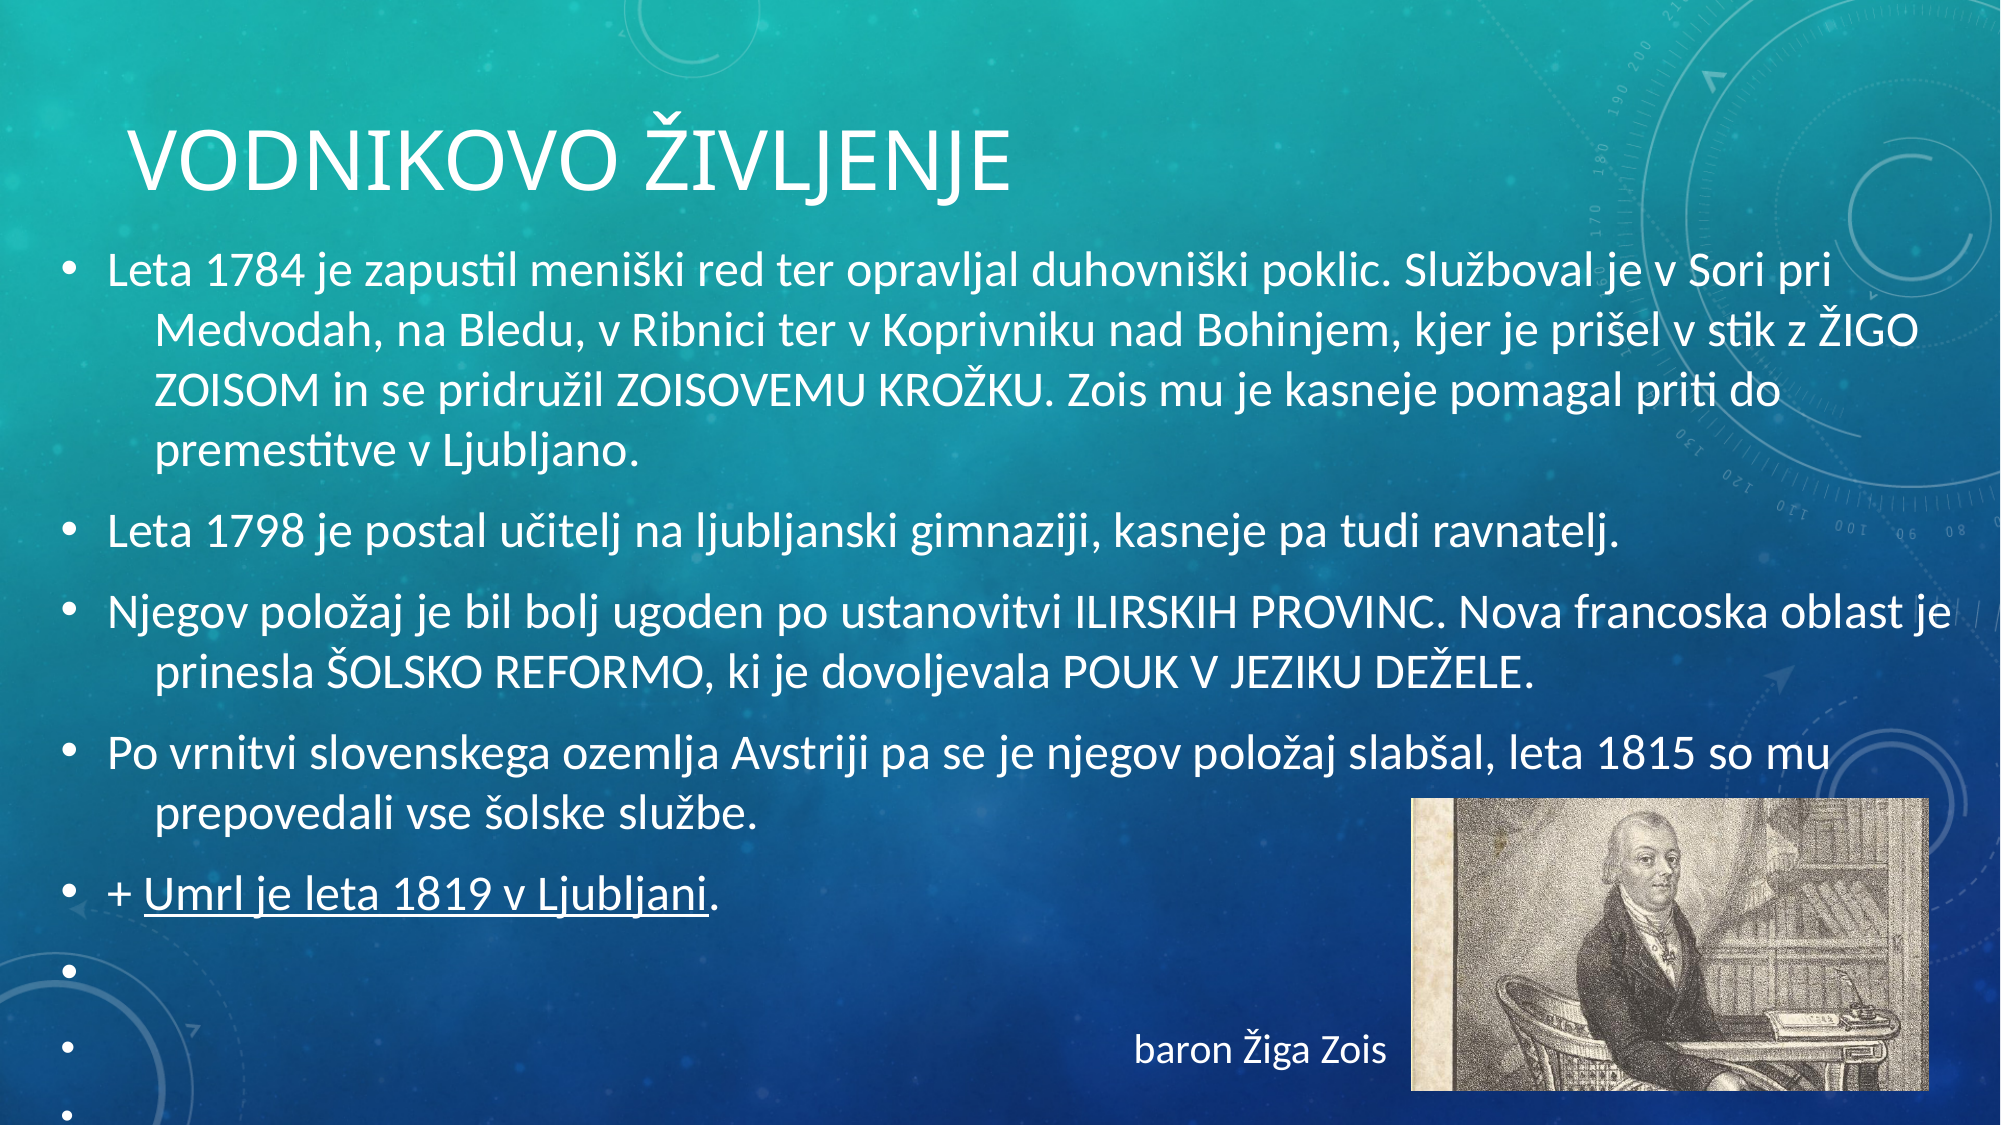

# VODNIKOVO ŽIVLJENJE
Leta 1784 je zapustil meniški red ter opravljal duhovniški poklic. Služboval je v Sori pri Medvodah, na Bledu, v Ribnici ter v Koprivniku nad Bohinjem, kjer je prišel v stik z ŽIGO ZOISOM in se pridružil ZOISOVEMU KROŽKU. Zois mu je kasneje pomagal priti do premestitve v Ljubljano.
Leta 1798 je postal učitelj na ljubljanski gimnaziji, kasneje pa tudi ravnatelj.
Njegov položaj je bil bolj ugoden po ustanovitvi ILIRSKIH PROVINC. Nova francoska oblast je prinesla ŠOLSKO REFORMO, ki je dovoljevala POUK V JEZIKU DEŽELE.
Po vrnitvi slovenskega ozemlja Avstriji pa se je njegov položaj slabšal, leta 1815 so mu prepovedali vse šolske službe.
+ Umrl je leta 1819 v Ljubljani.
 baron Žiga Zois